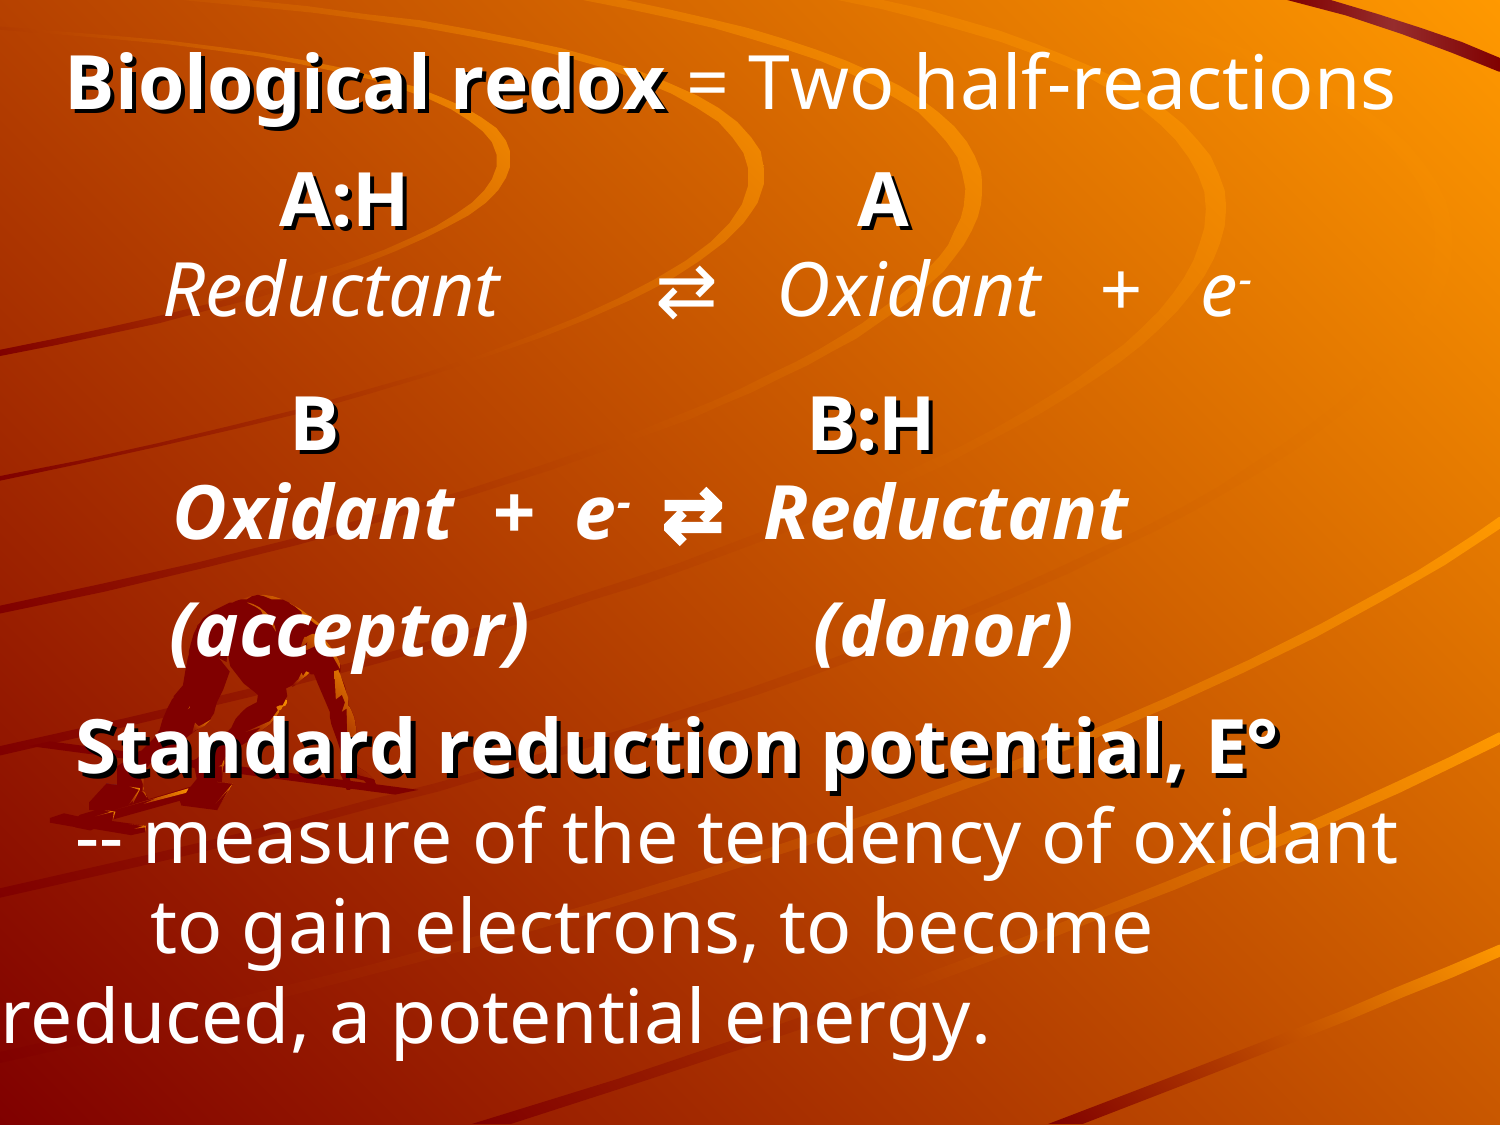

Biological redox = Two half-reactions
 A:H A
 Reductant  Oxidant + e-
 B B:H
 Oxidant + e-  Reductant
 	 (acceptor)	 (donor)
Standard reduction potential, E°
-- measure of the tendency of oxidant 	to gain electrons, to become 	reduced, a potential energy.